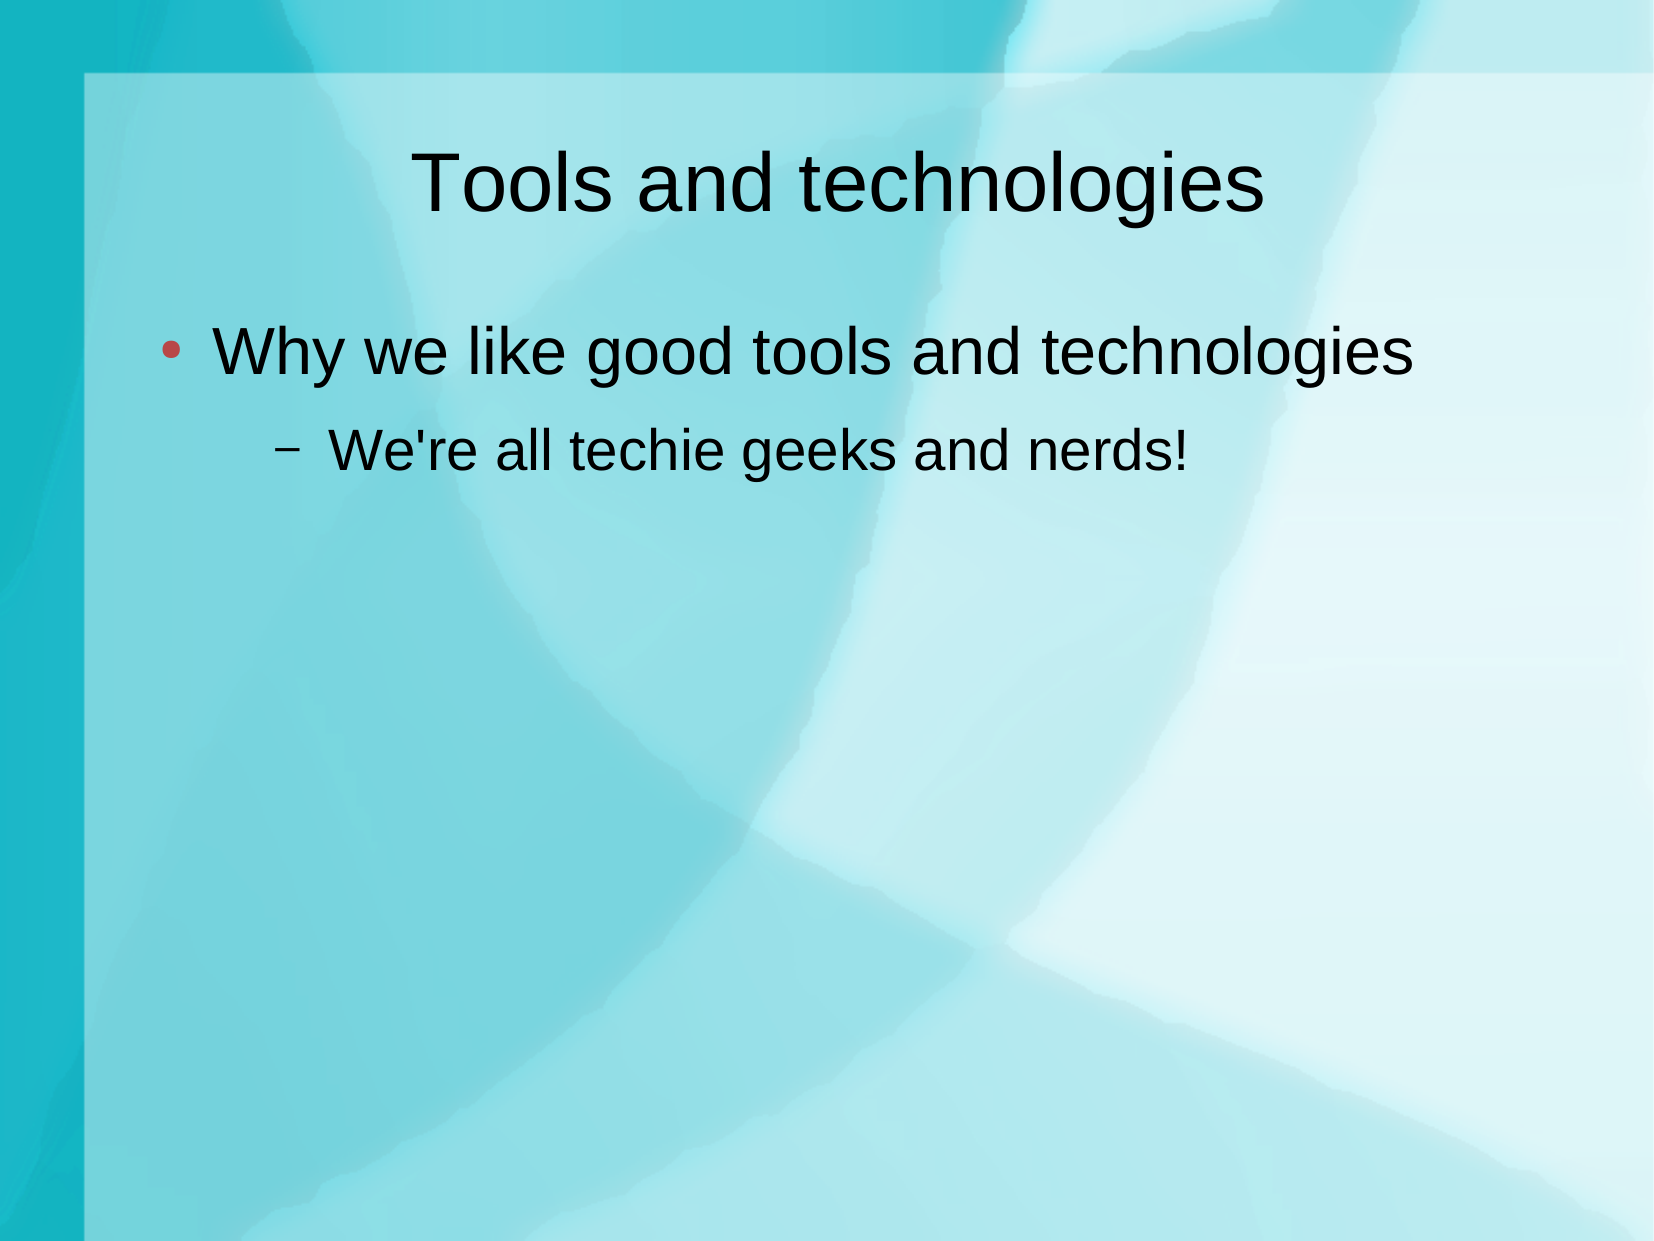

# Tools and technologies
Why we like good tools and technologies
We're all techie geeks and nerds!